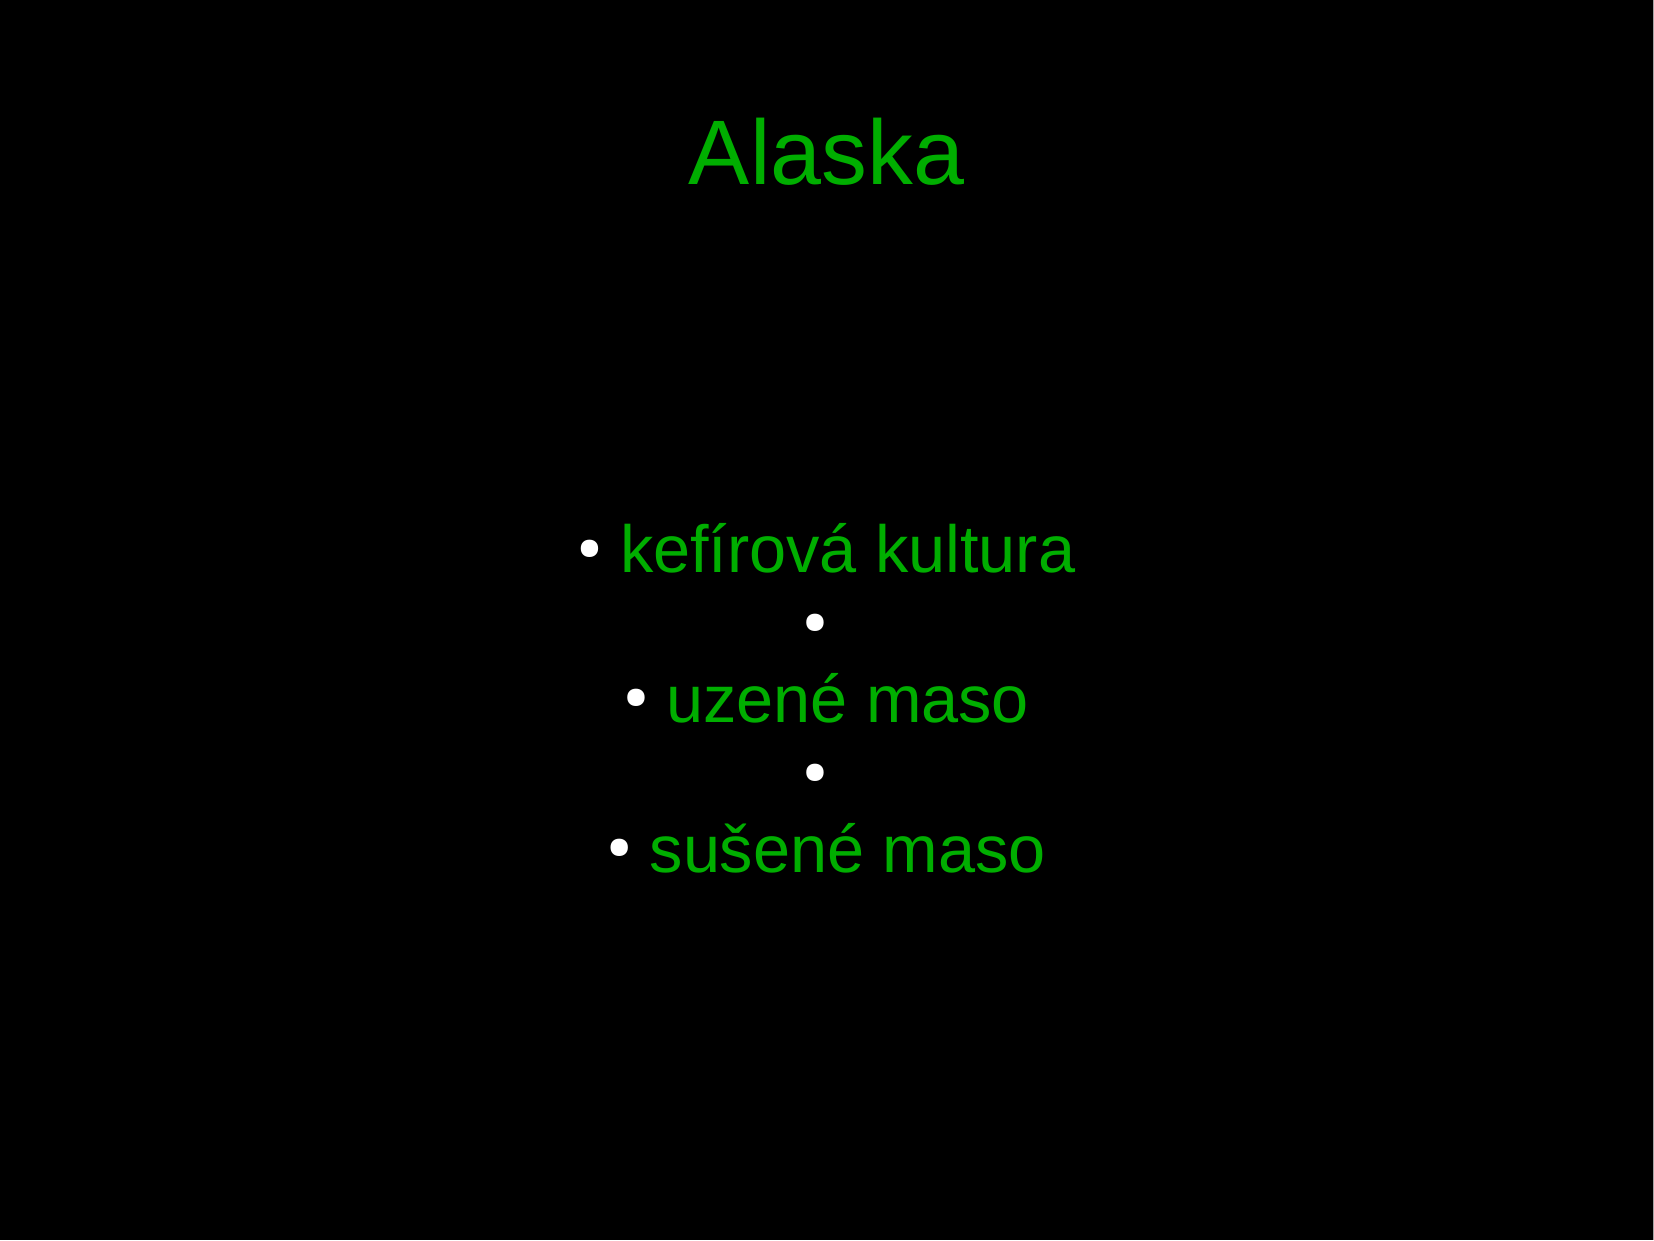

# Alaska
 kefírová kultura
 uzené maso
 sušené maso